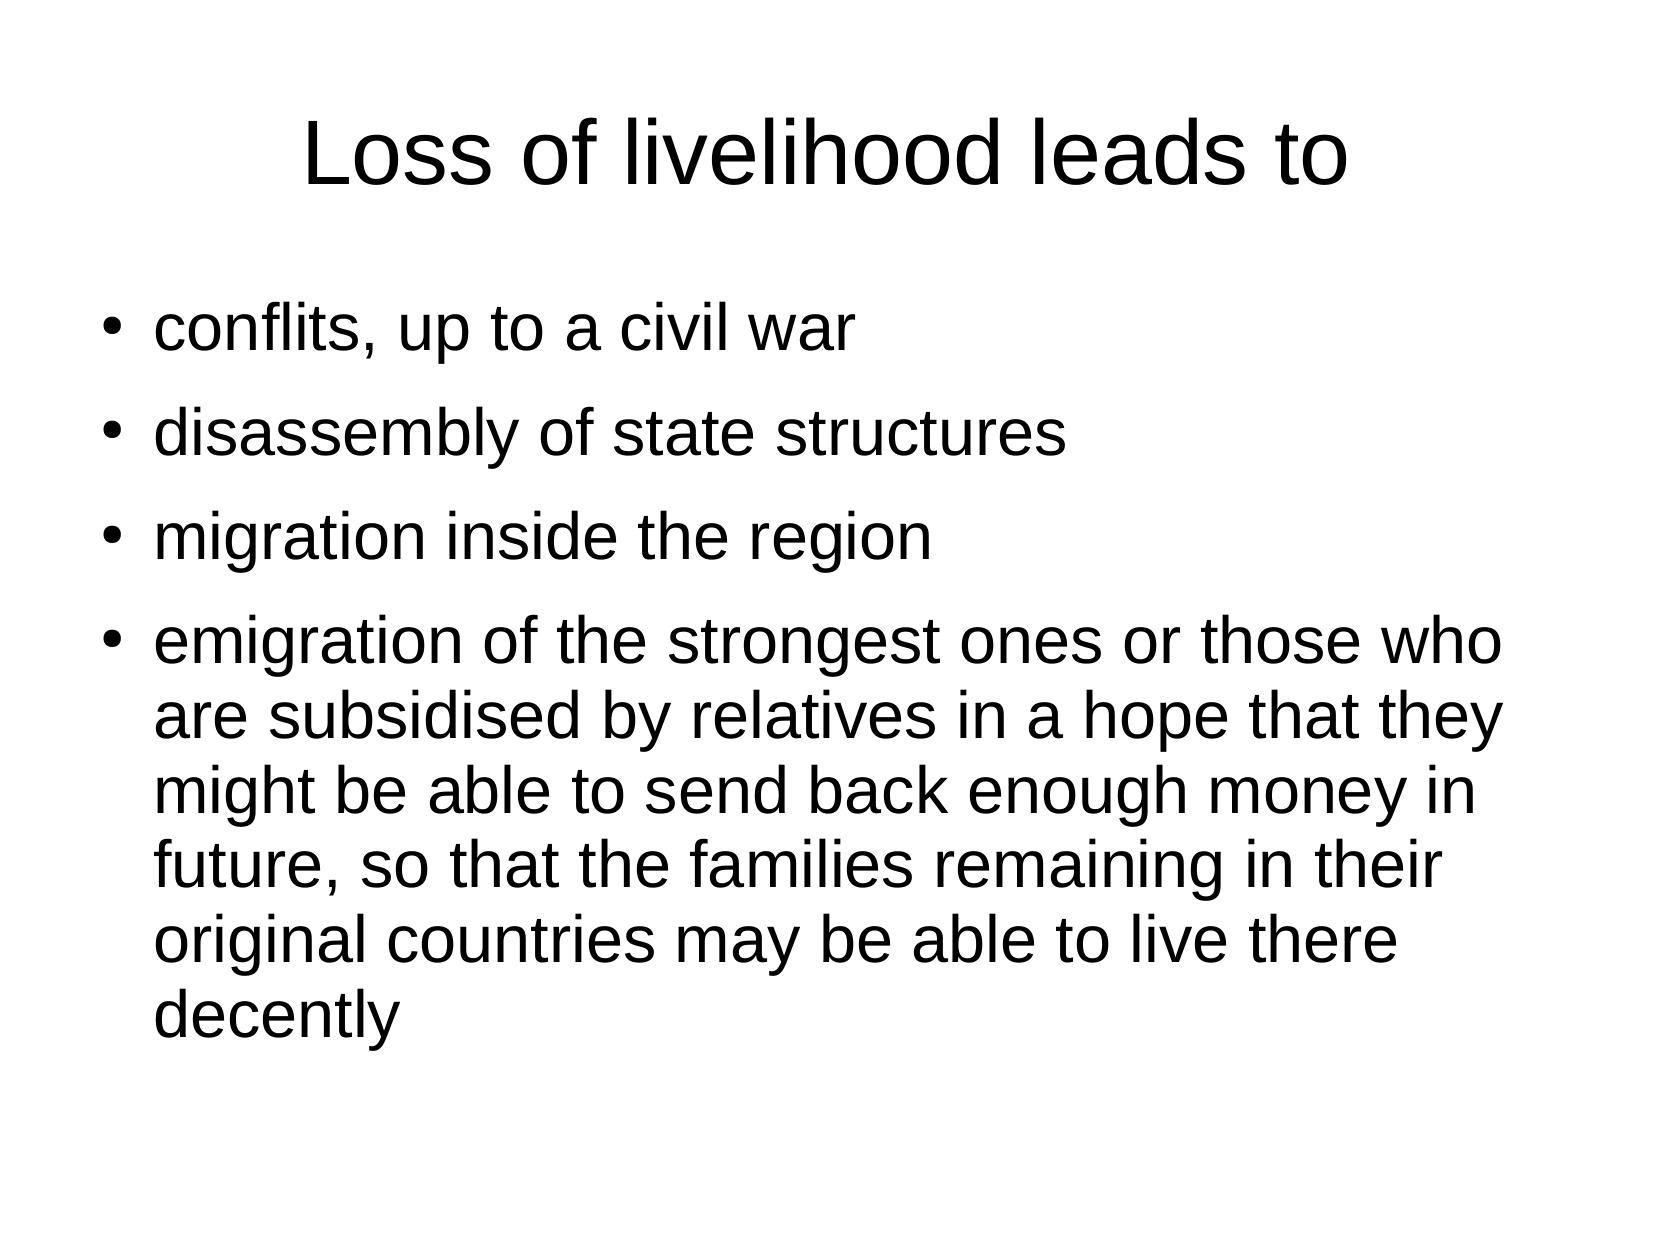

# Loss of livelihood leads to
conflits, up to a civil war
disassembly of state structures
migration inside the region
emigration of the strongest ones or those who are subsidised by relatives in a hope that they might be able to send back enough money in future, so that the families remaining in their original countries may be able to live there decently